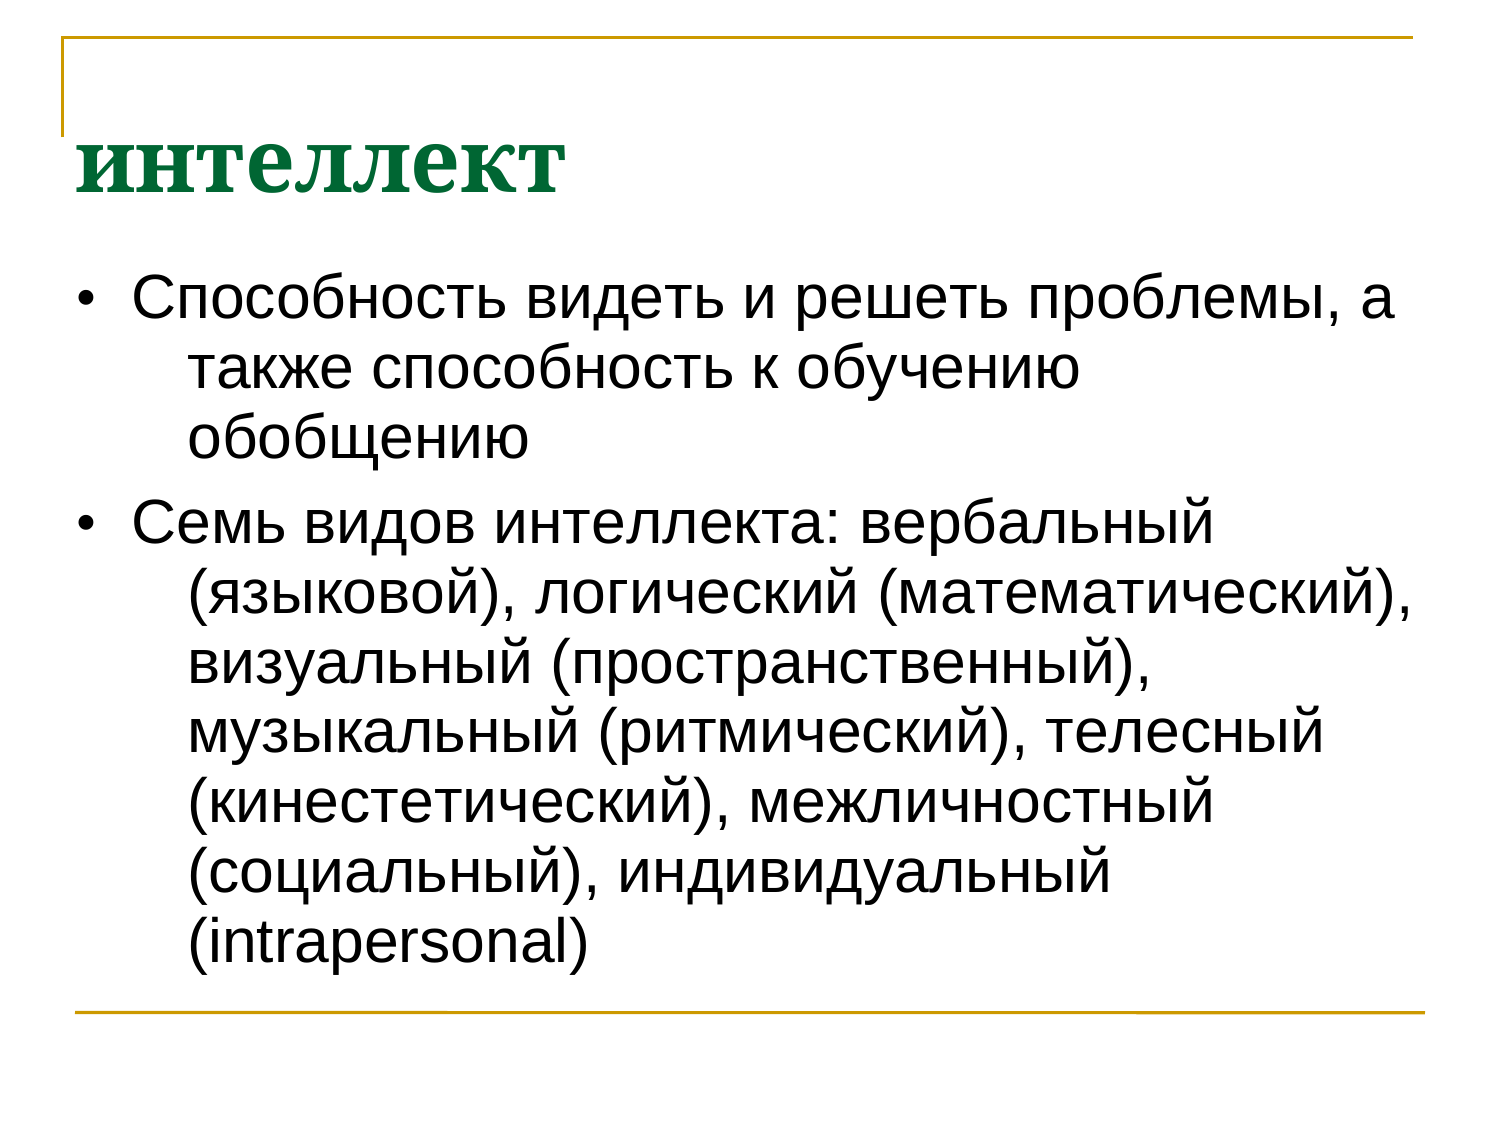

# интеллект
Способность видеть и решеть проблемы, а также способность к обучению обобщению
Семь видов интеллекта: вербальный (языковой), логический (математический), визуальный (пространственный), музыкальный (ритмический), телесный (кинестетический), межличностный (социальный), индивидуальный (intrapersonal)